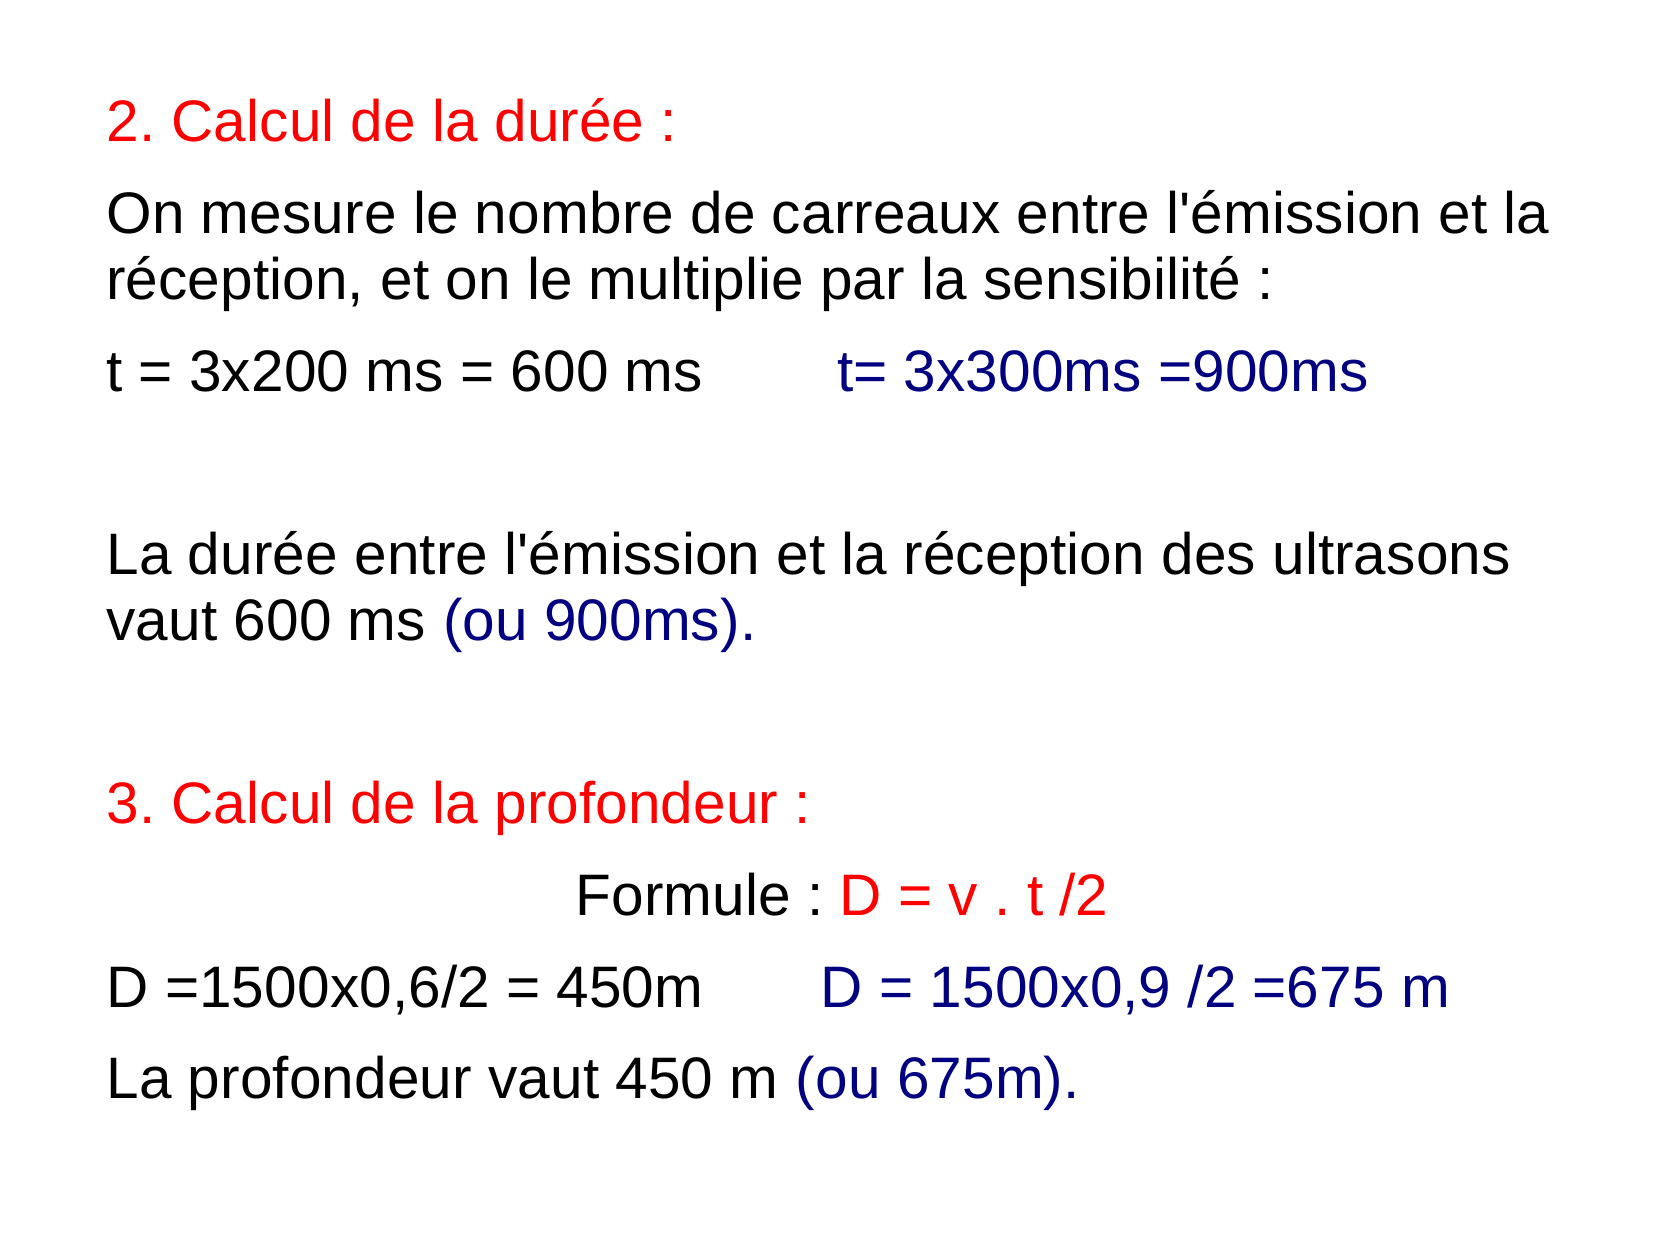

# 2. Calcul de la durée :
On mesure le nombre de carreaux entre l'émission et la réception, et on le multiplie par la sensibilité :
t = 3x200 ms = 600 ms		 t= 3x300ms =900ms
La durée entre l'émission et la réception des ultrasons vaut 600 ms (ou 900ms).
3. Calcul de la profondeur :
Formule : D = v . t /2
D =1500x0,6/2 = 450m		D = 1500x0,9 /2 =675 m
La profondeur vaut 450 m (ou 675m).